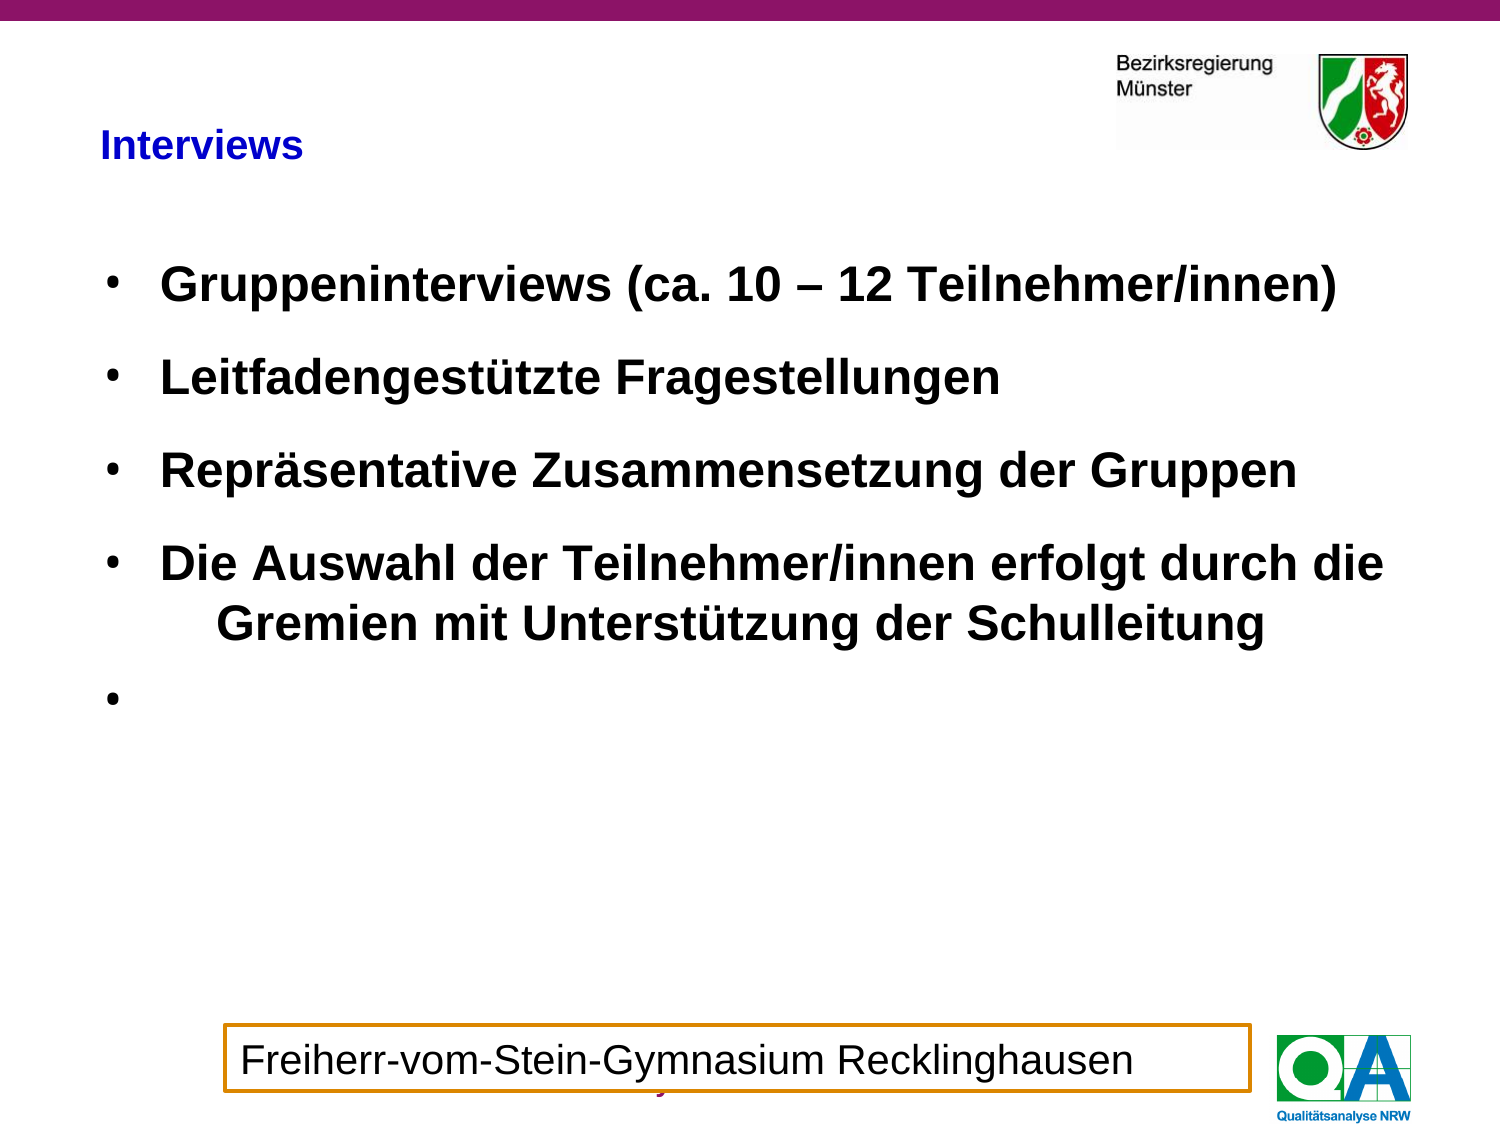

# Interviews
Gruppeninterviews (ca. 10 – 12 Teilnehmer/innen)
Leitfadengestützte Fragestellungen
Repräsentative Zusammensetzung der Gruppen
Die Auswahl der Teilnehmer/innen erfolgt durch die Gremien mit Unterstützung der Schulleitung
Freiherr-vom-Stein-Gymnasium Recklinghausen